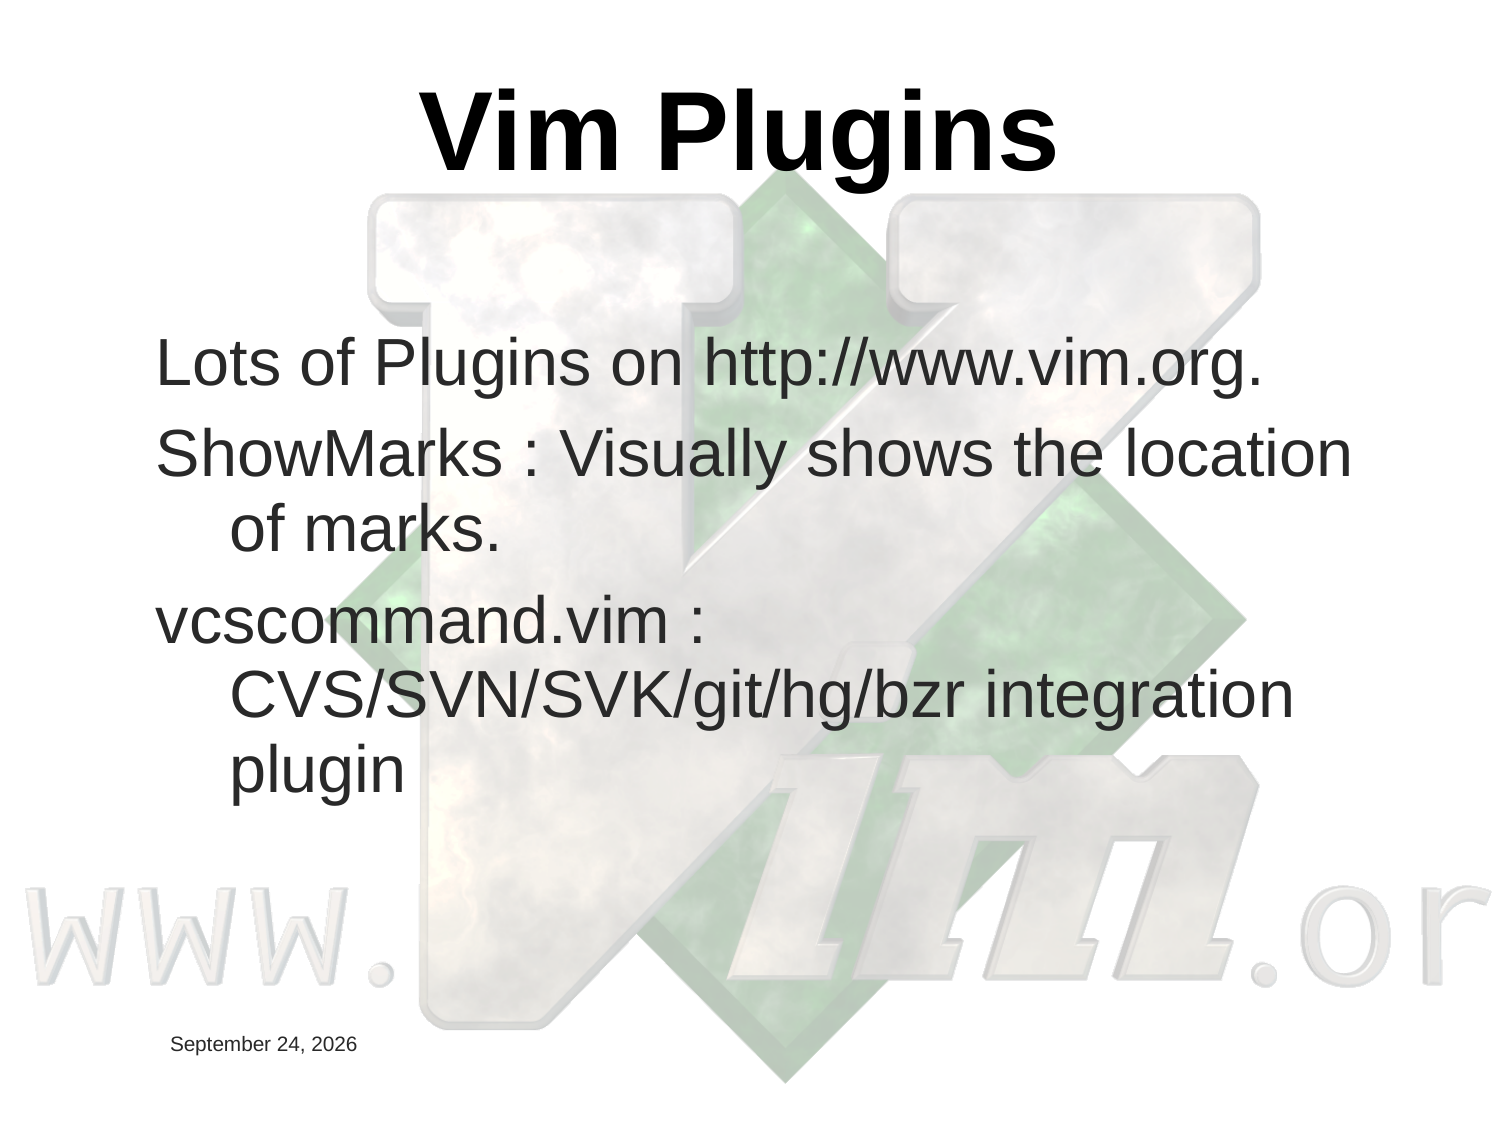

# Vim Plugins
Lots of Plugins on http://www.vim.org.
ShowMarks : Visually shows the location of marks.
vcscommand.vim : CVS/SVN/SVK/git/hg/bzr integration plugin